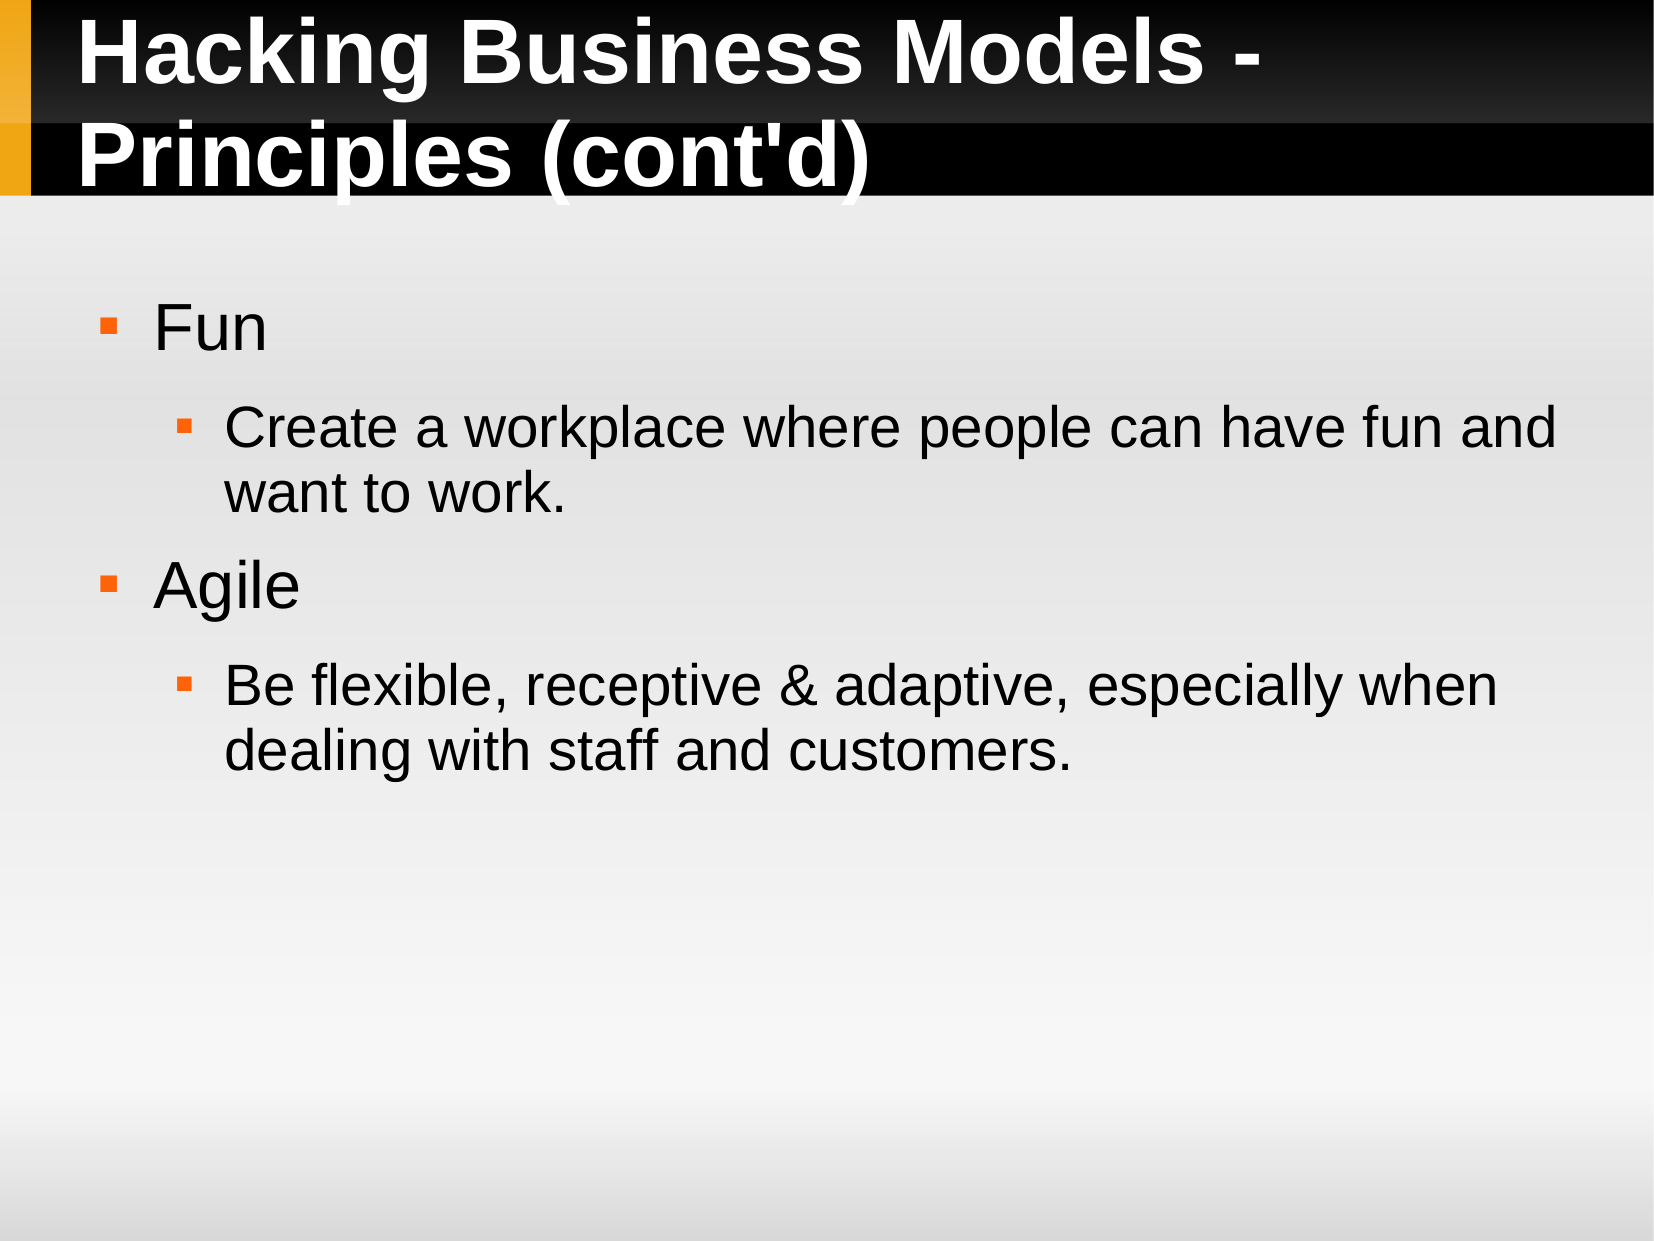

# Hacking Business Models - Principles (cont'd)
Fun
Create a workplace where people can have fun and want to work.
Agile
Be flexible, receptive & adaptive, especially when dealing with staff and customers.